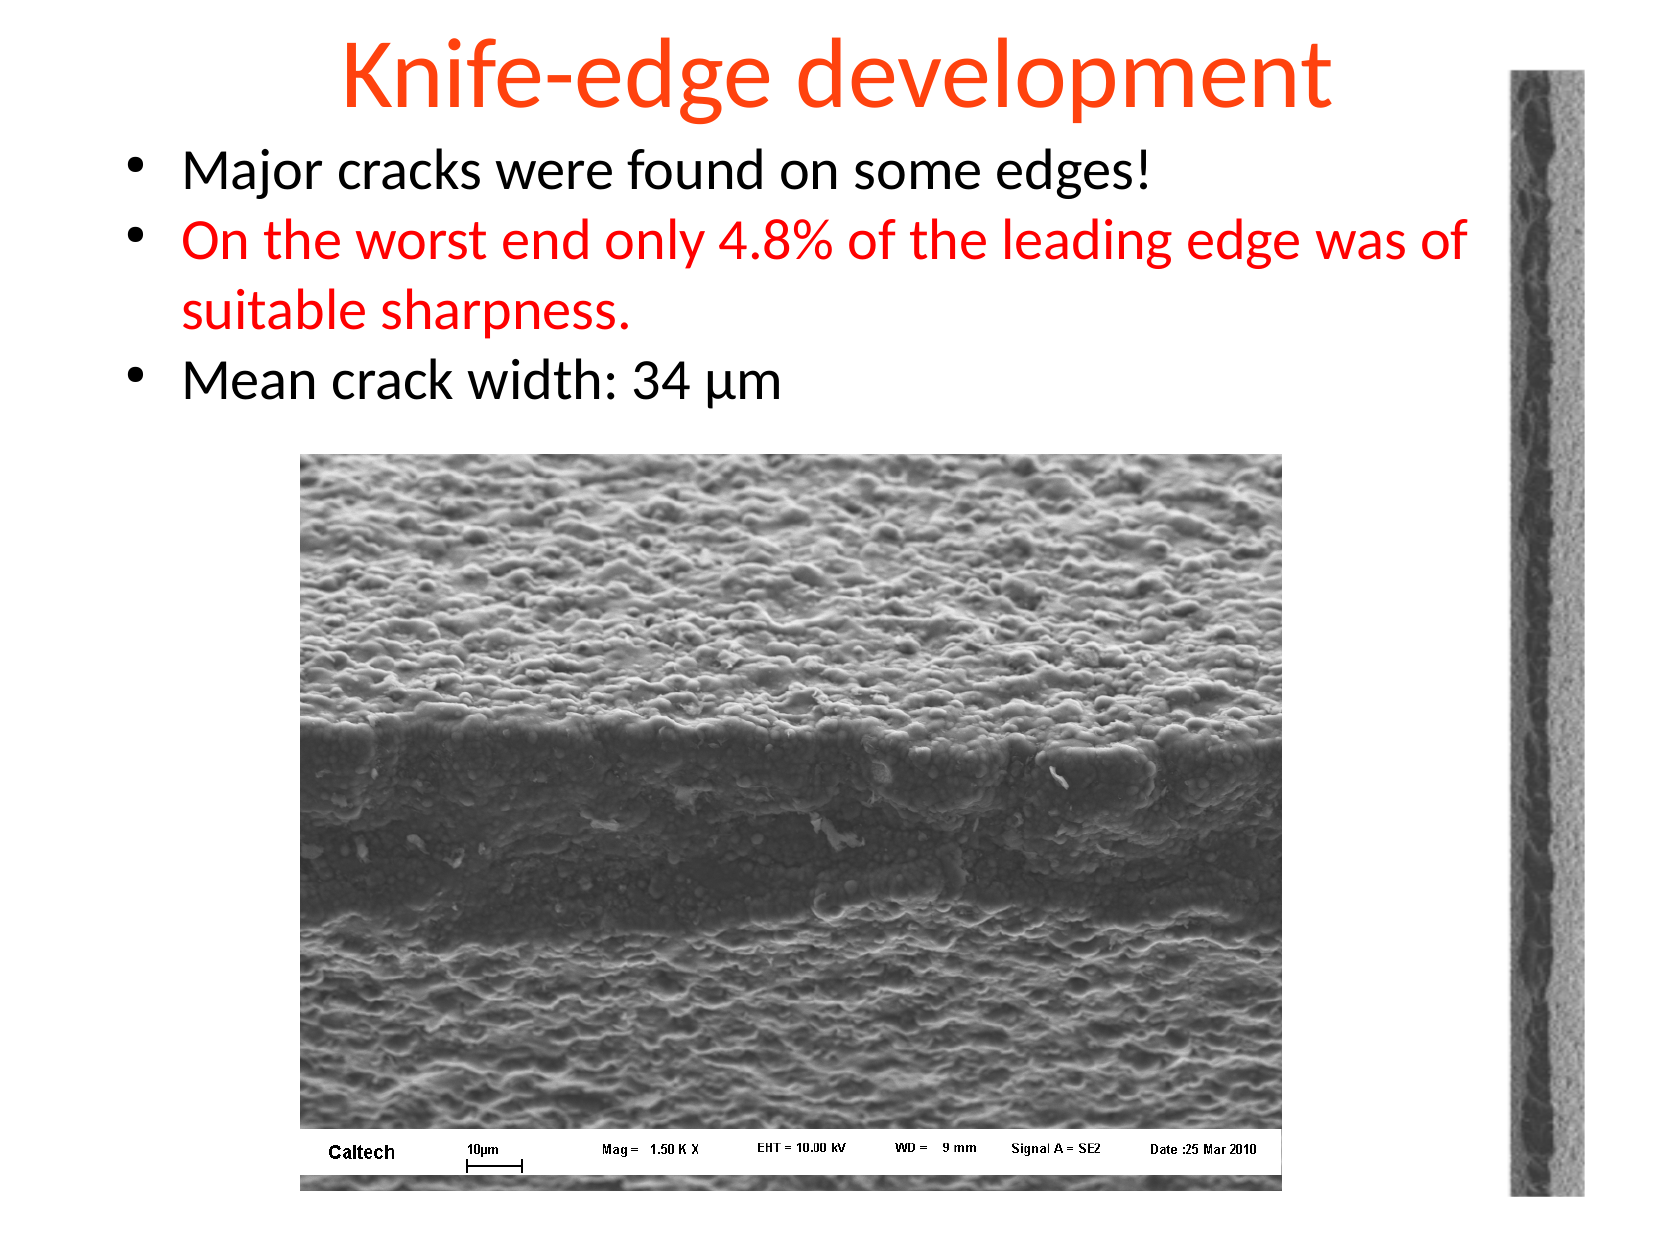

Knife-edge development
Major cracks were found on some edges!
On the worst end only 4.8% of the leading edge was of suitable sharpness.
Mean crack width: 34 μm